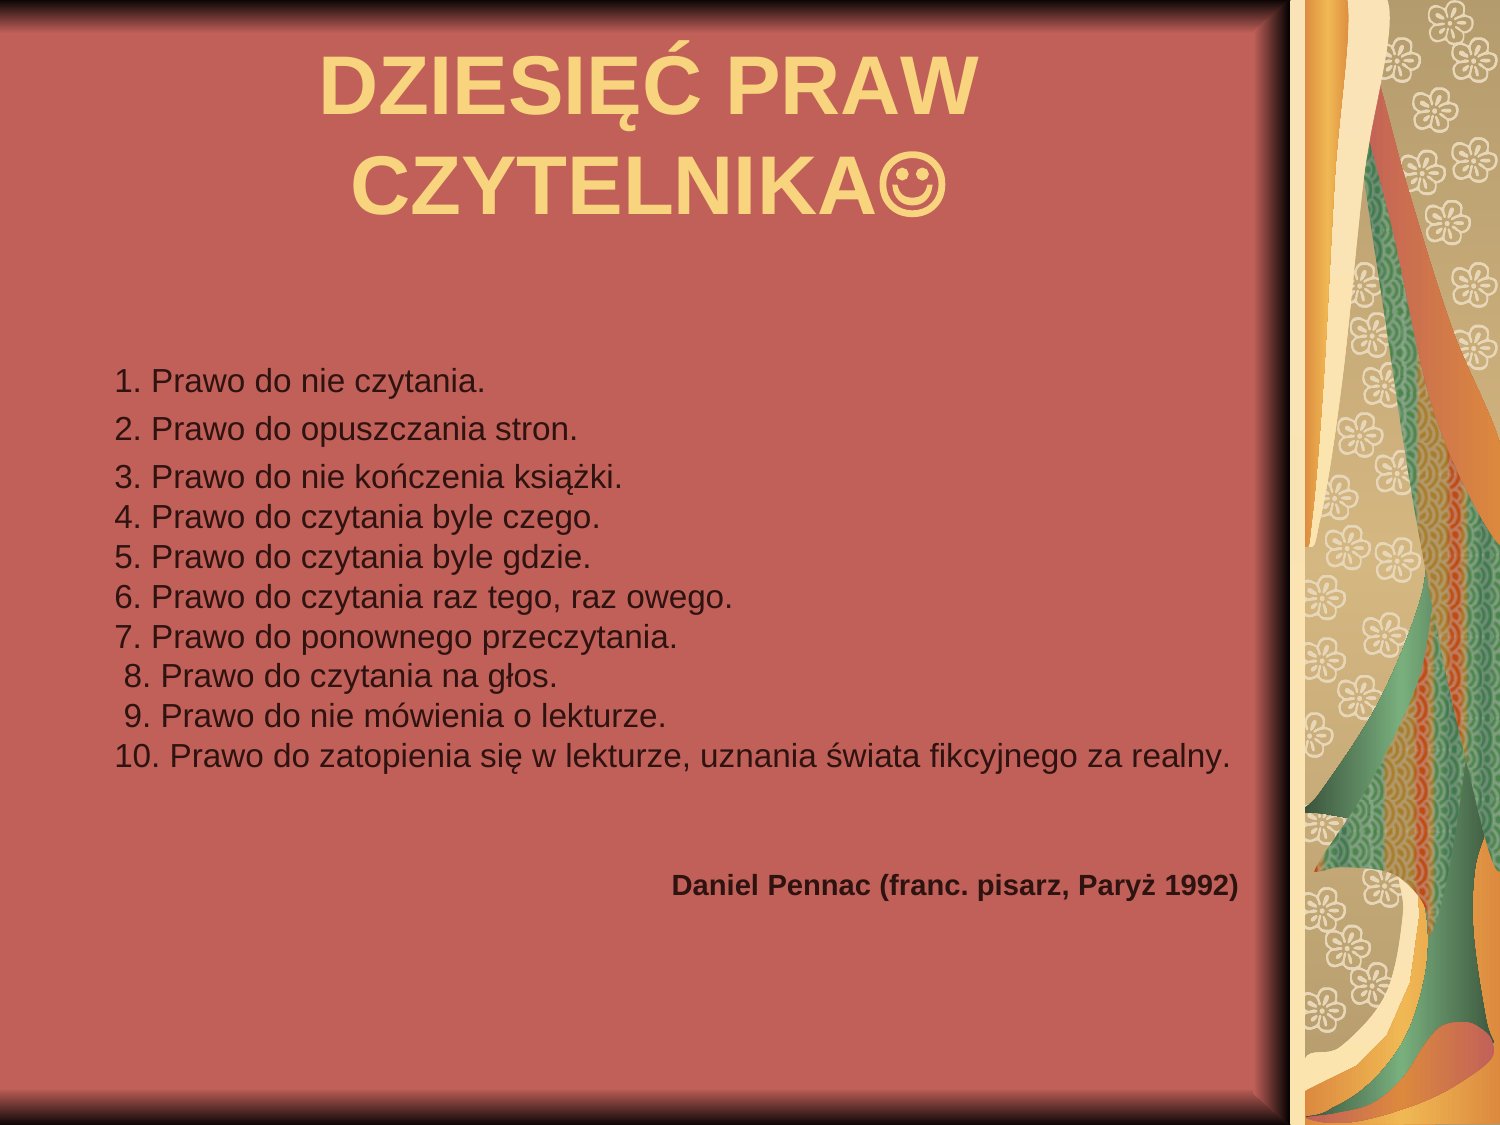

# DZIESIĘĆ PRAW CZYTELNIKA
	1. Prawo do nie czytania.
	2. Prawo do opuszczania stron.
	3. Prawo do nie kończenia książki.
4. Prawo do czytania byle czego.
5. Prawo do czytania byle gdzie.
6. Prawo do czytania raz tego, raz owego.
7. Prawo do ponownego przeczytania.
 8. Prawo do czytania na głos.
 9. Prawo do nie mówienia o lekturze.
10. Prawo do zatopienia się w lekturze, uznania świata fikcyjnego za realny.
Daniel Pennac (franc. pisarz, Paryż 1992)